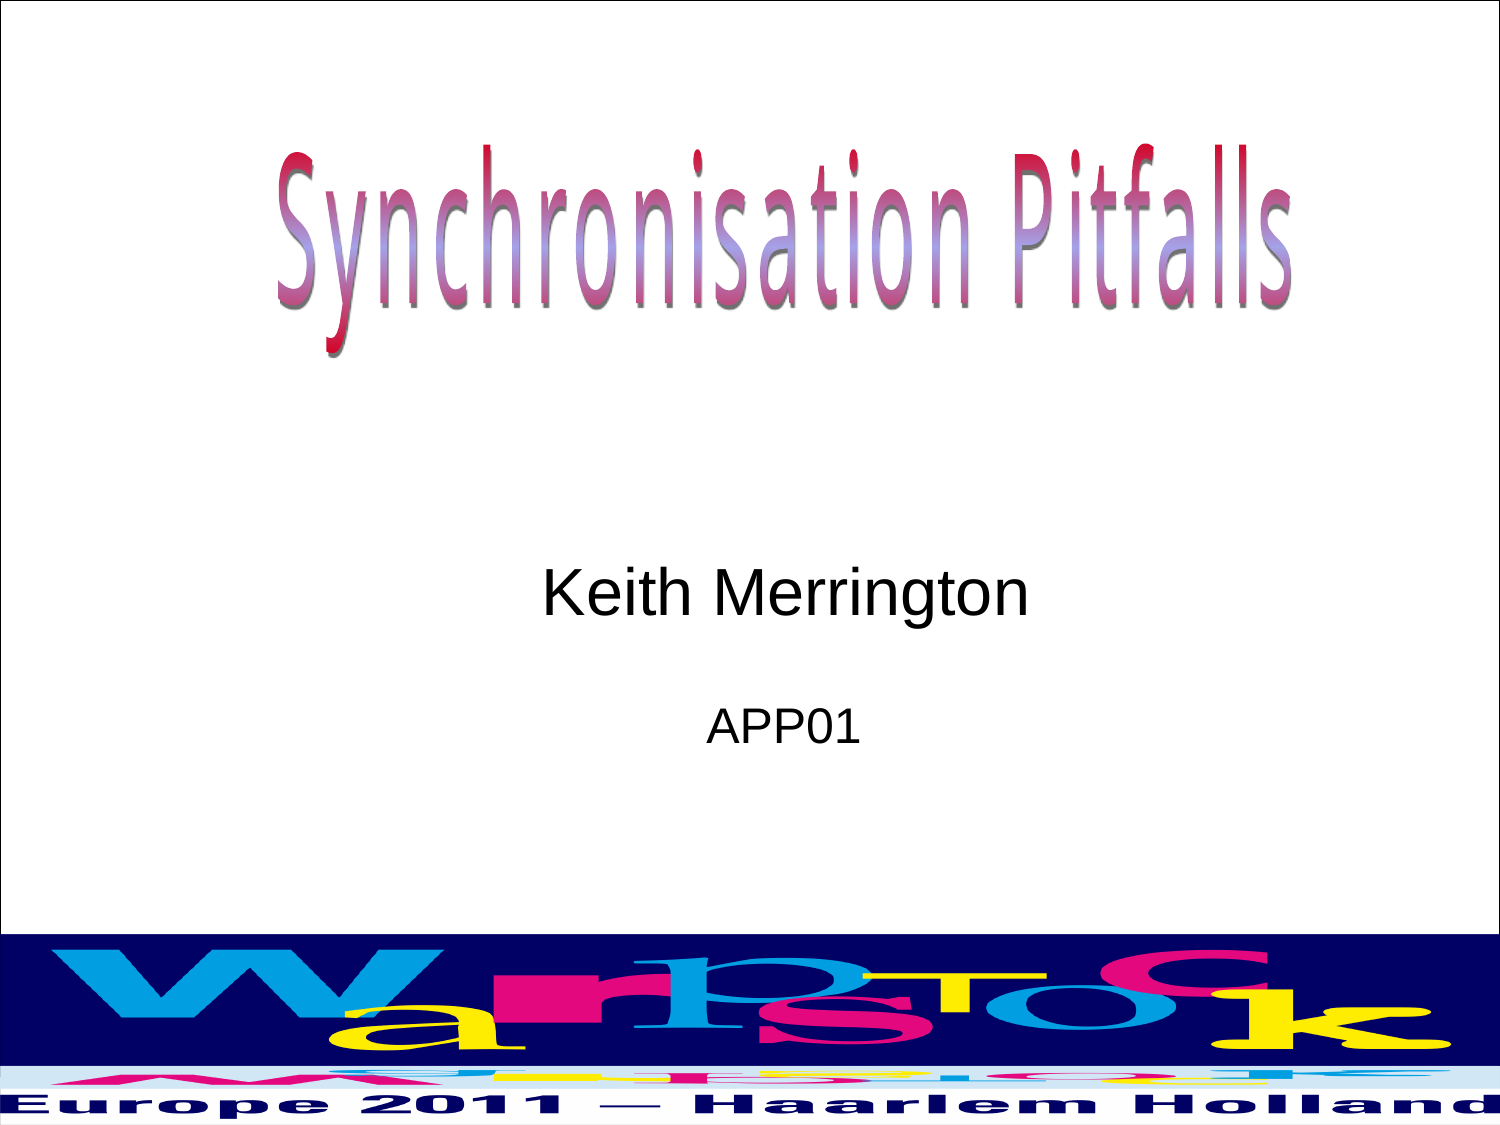

# Practical Examples
Synchronisation Pitfalls
Keith Merrington
APP01